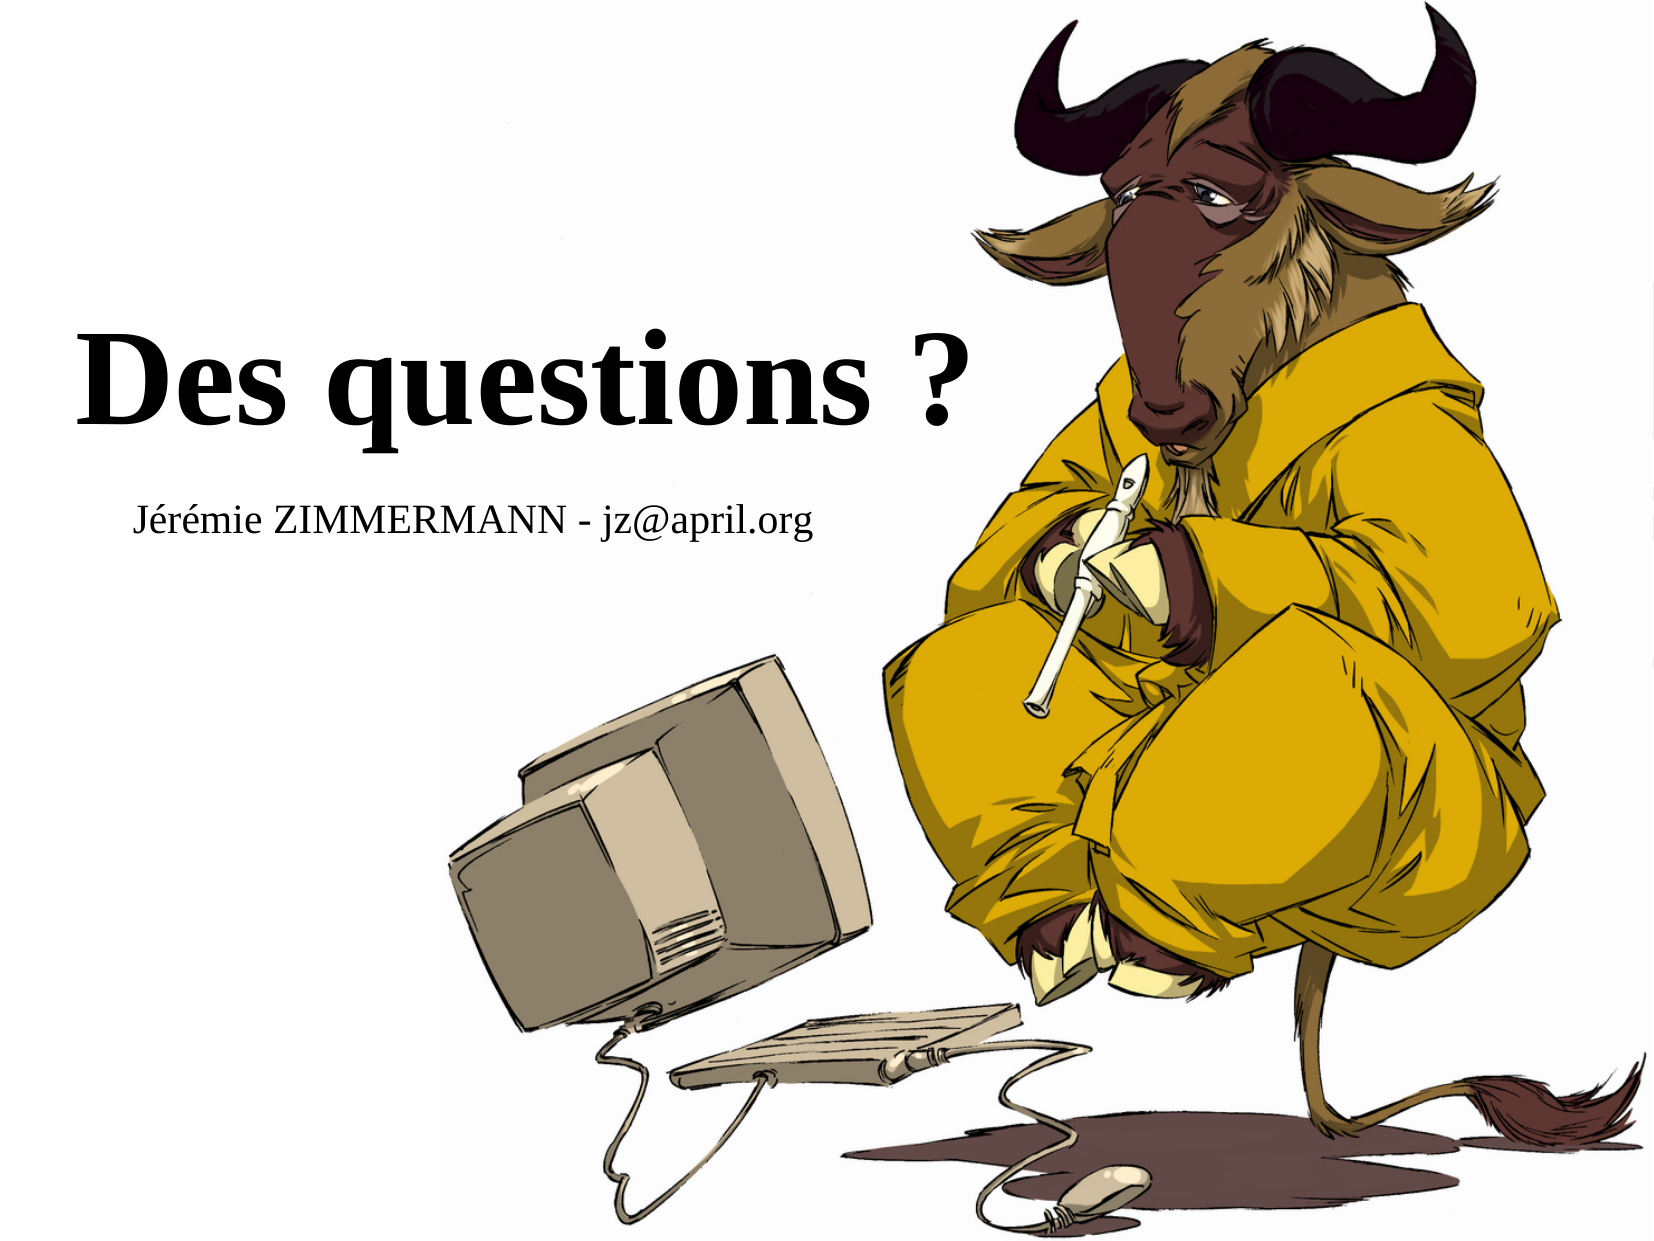

Des questions ?
Jérémie ZIMMERMANN - jz@april.org